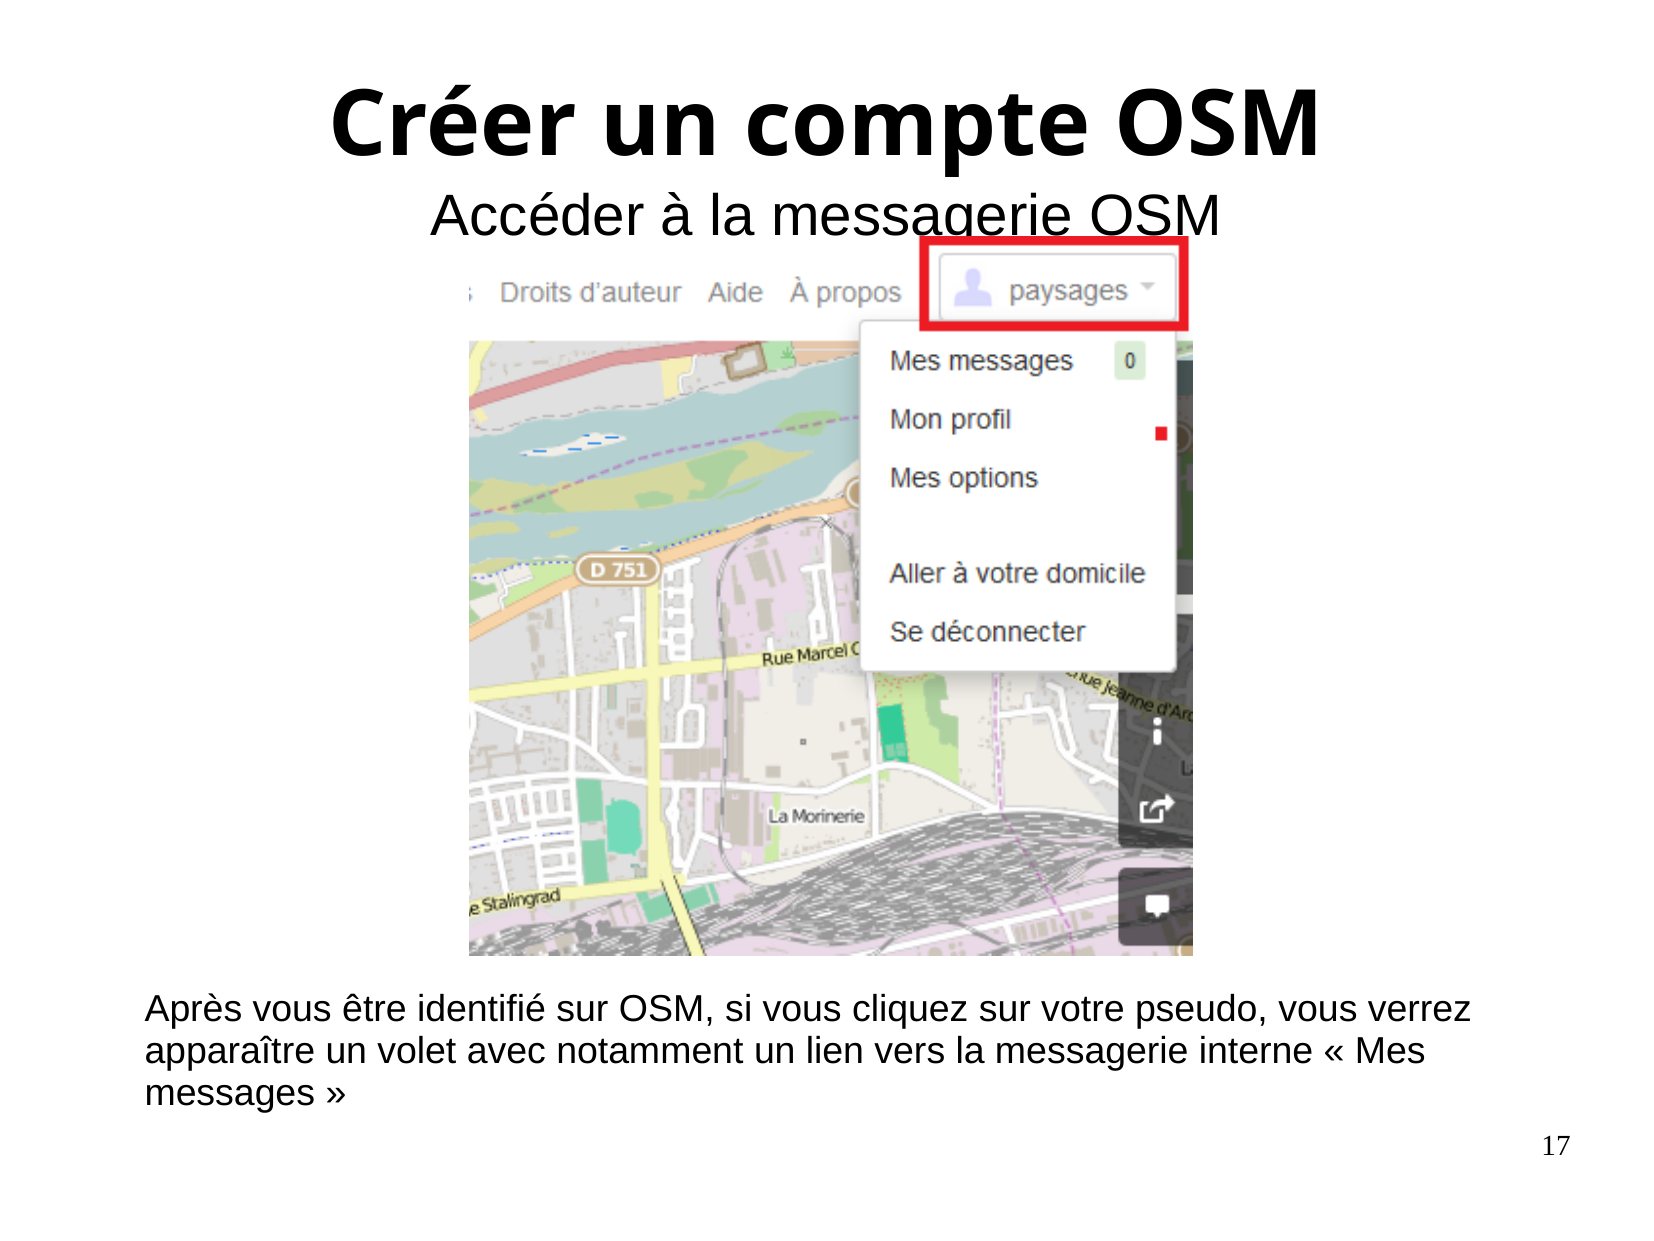

# Créer un compte OSM Accéder à la messagerie OSM
Après vous être identifié sur OSM, si vous cliquez sur votre pseudo, vous verrez apparaître un volet avec notamment un lien vers la messagerie interne « Mes messages »
17